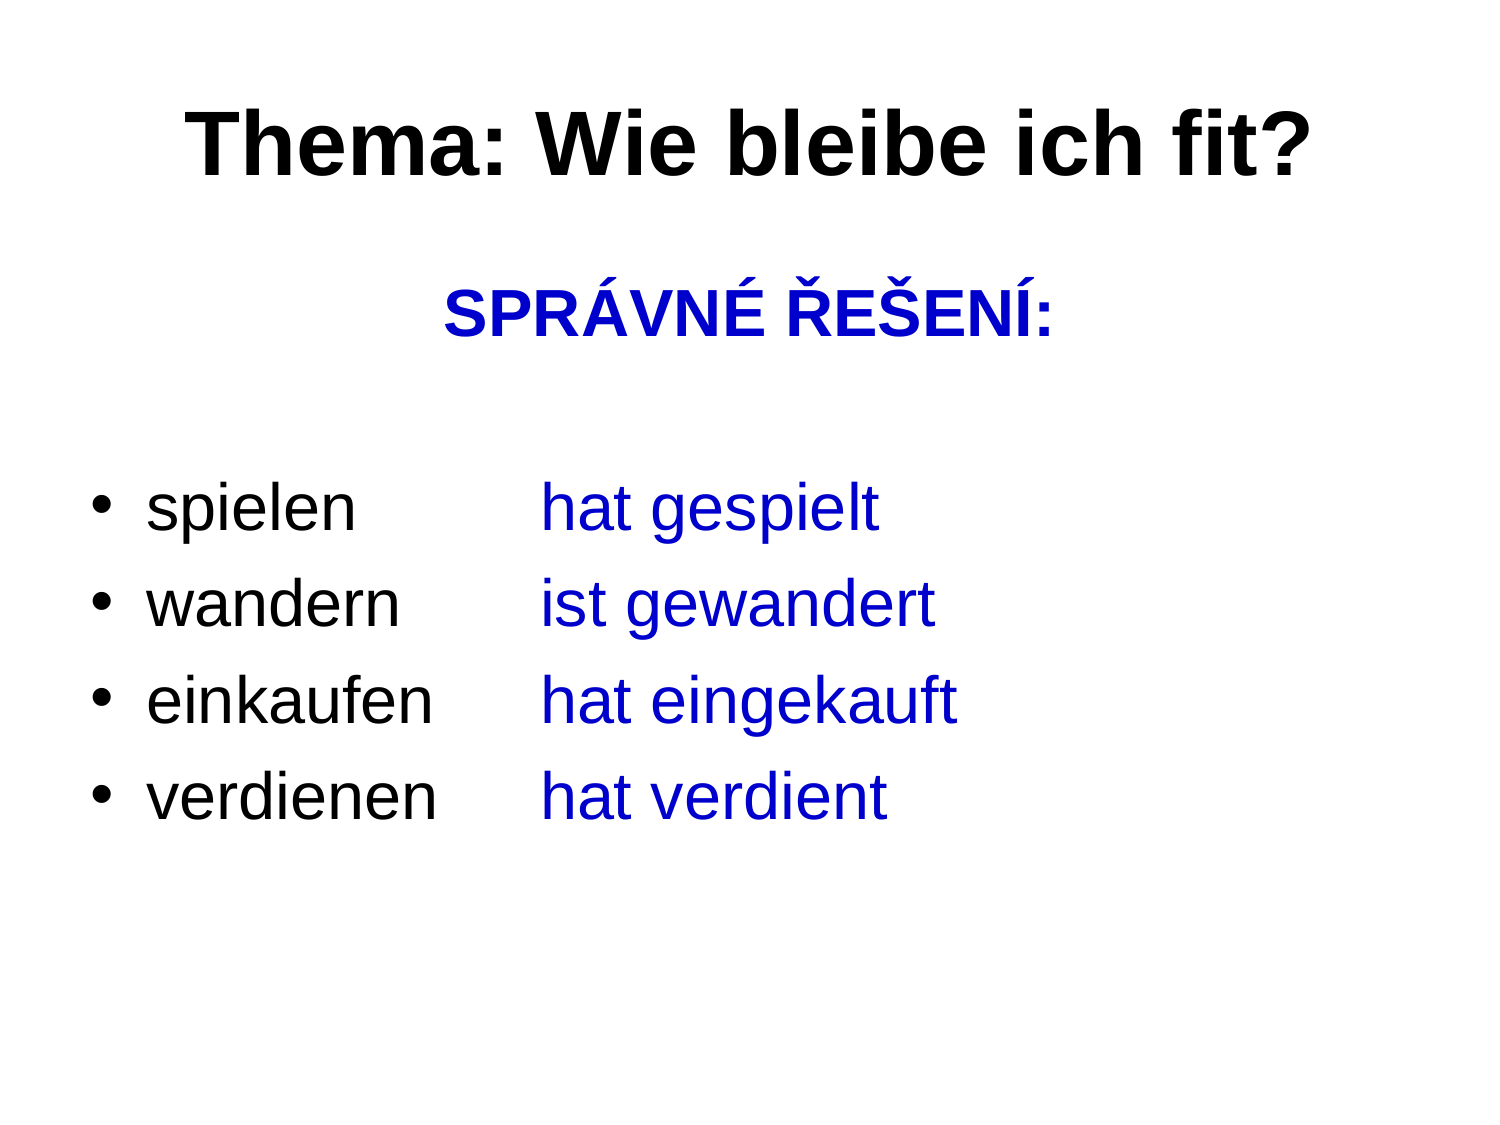

# Thema: Wie bleibe ich fit?
SPRÁVNÉ ŘEŠENÍ:
spielen		hat gespielt
wandern	ist gewandert
einkaufen	hat eingekauft
verdienen	hat verdient